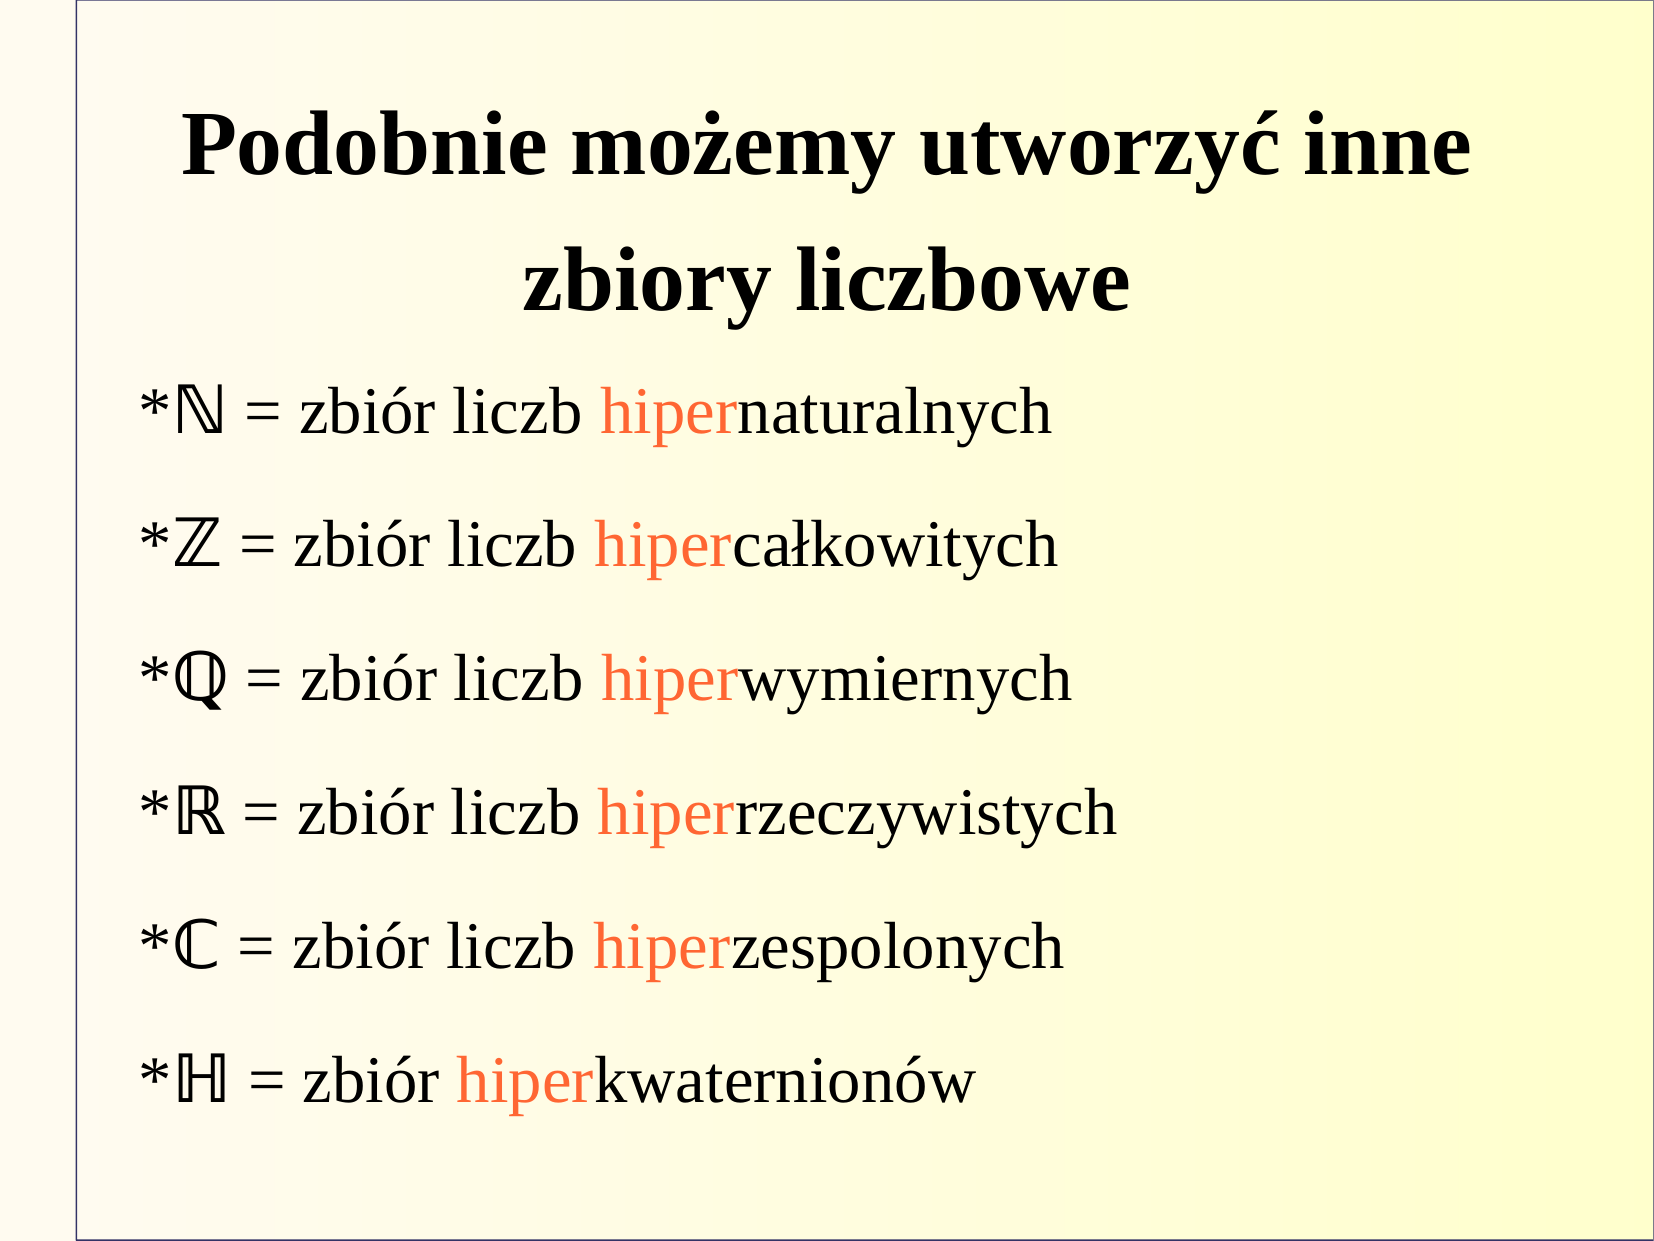

# Podobnie możemy utworzyć inne zbiory liczbowe
*ℕ = zbiór liczb hipernaturalnych
*ℤ = zbiór liczb hipercałkowitych
*ℚ = zbiór liczb hiperwymiernych
*ℝ = zbiór liczb hiperrzeczywistych
*ℂ = zbiór liczb hiperzespolonych
*ℍ = zbiór hiperkwaternionów